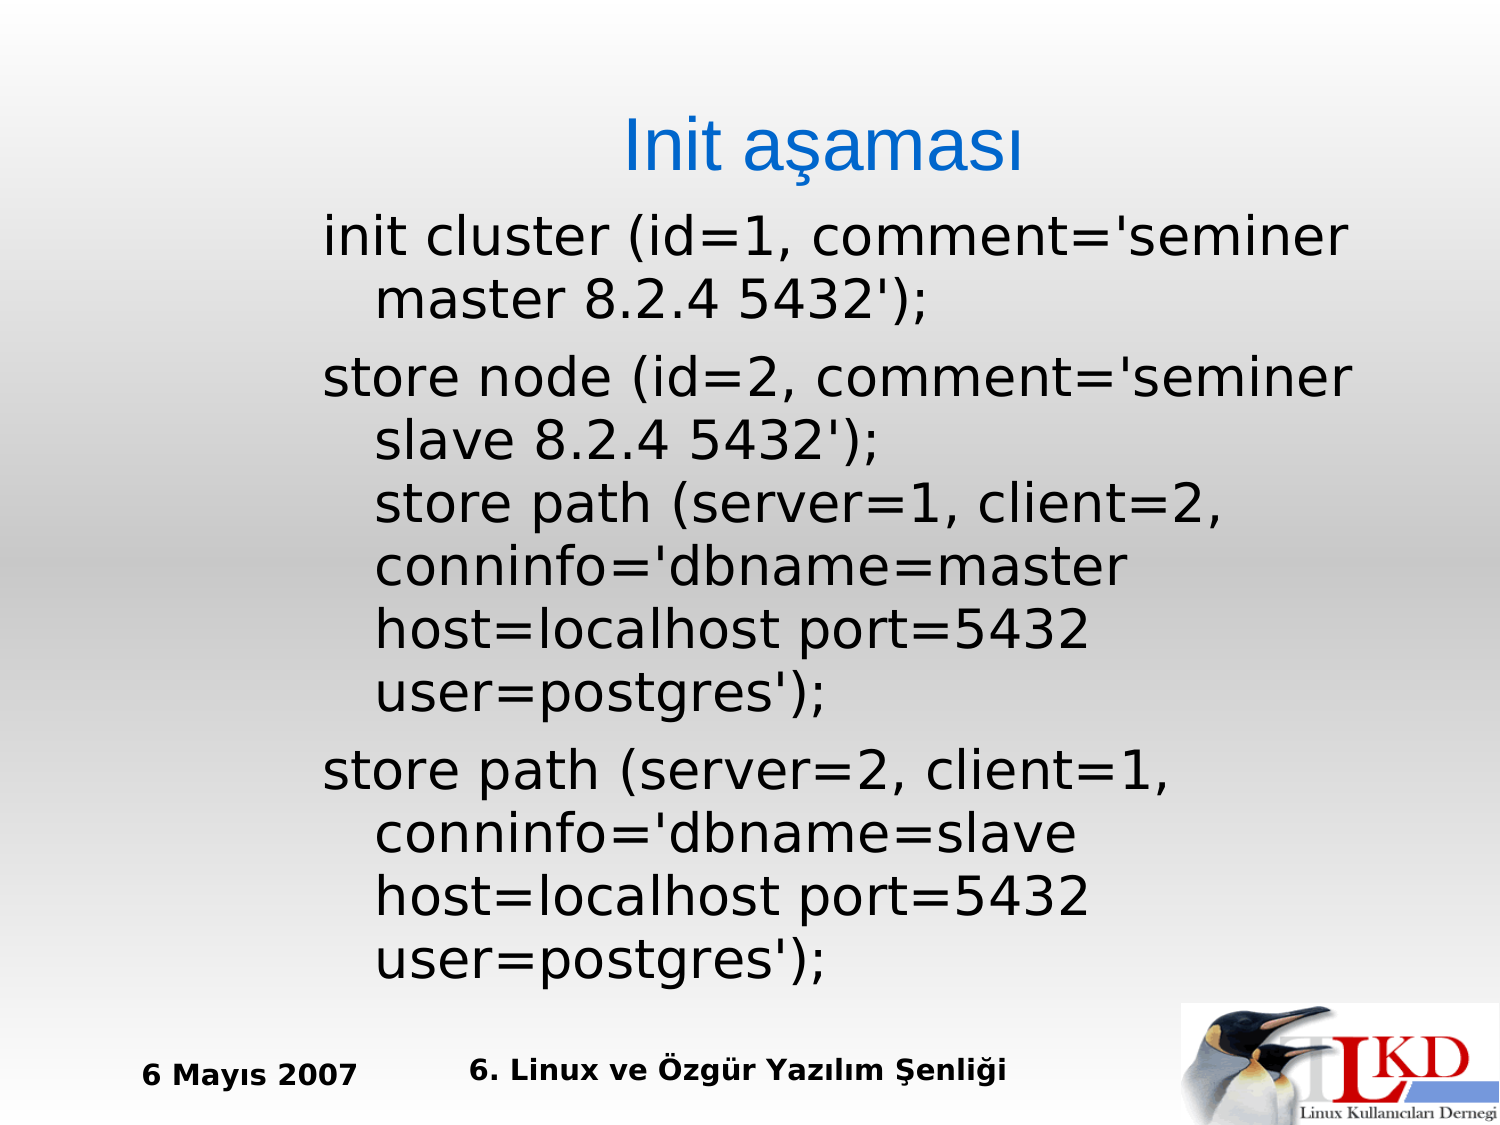

# Init aşaması
init cluster (id=1, comment='seminer master 8.2.4 5432');
store node (id=2, comment='seminer slave 8.2.4 5432');
store path (server=1, client=2, conninfo='dbname=master host=localhost port=5432 user=postgres');
store path (server=2, client=1, conninfo='dbname=slave host=localhost port=5432 user=postgres');